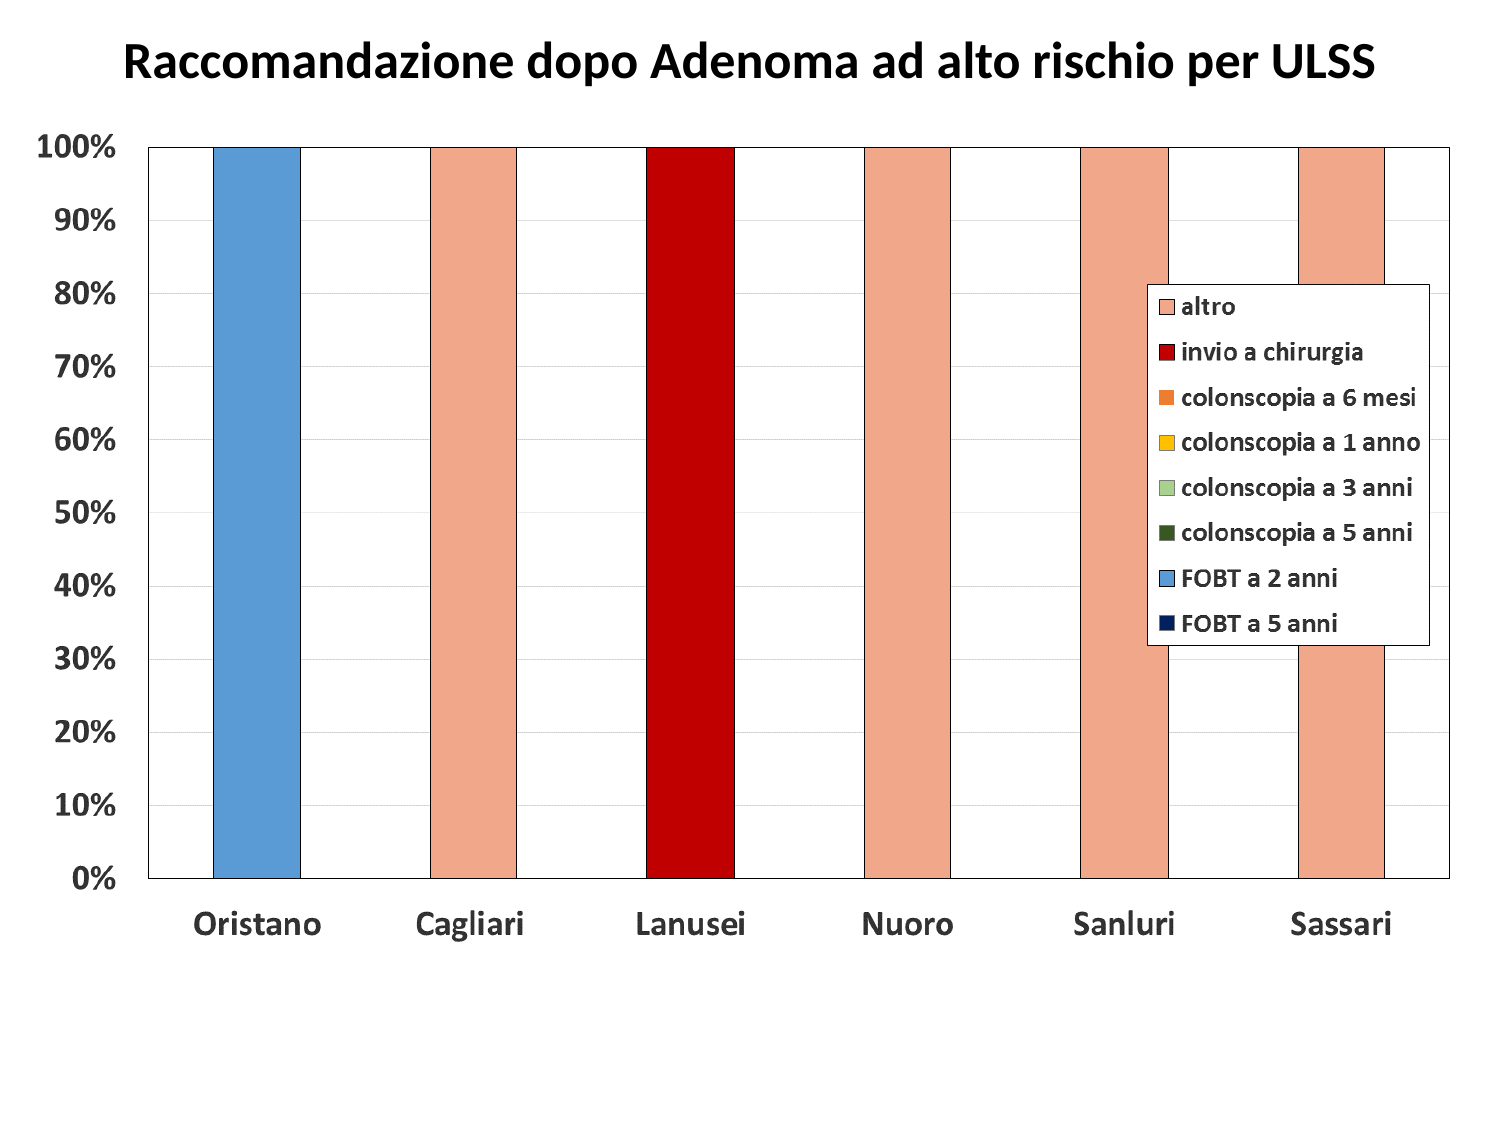

Raccomandazione dopo Adenoma ad alto rischio per ULSS